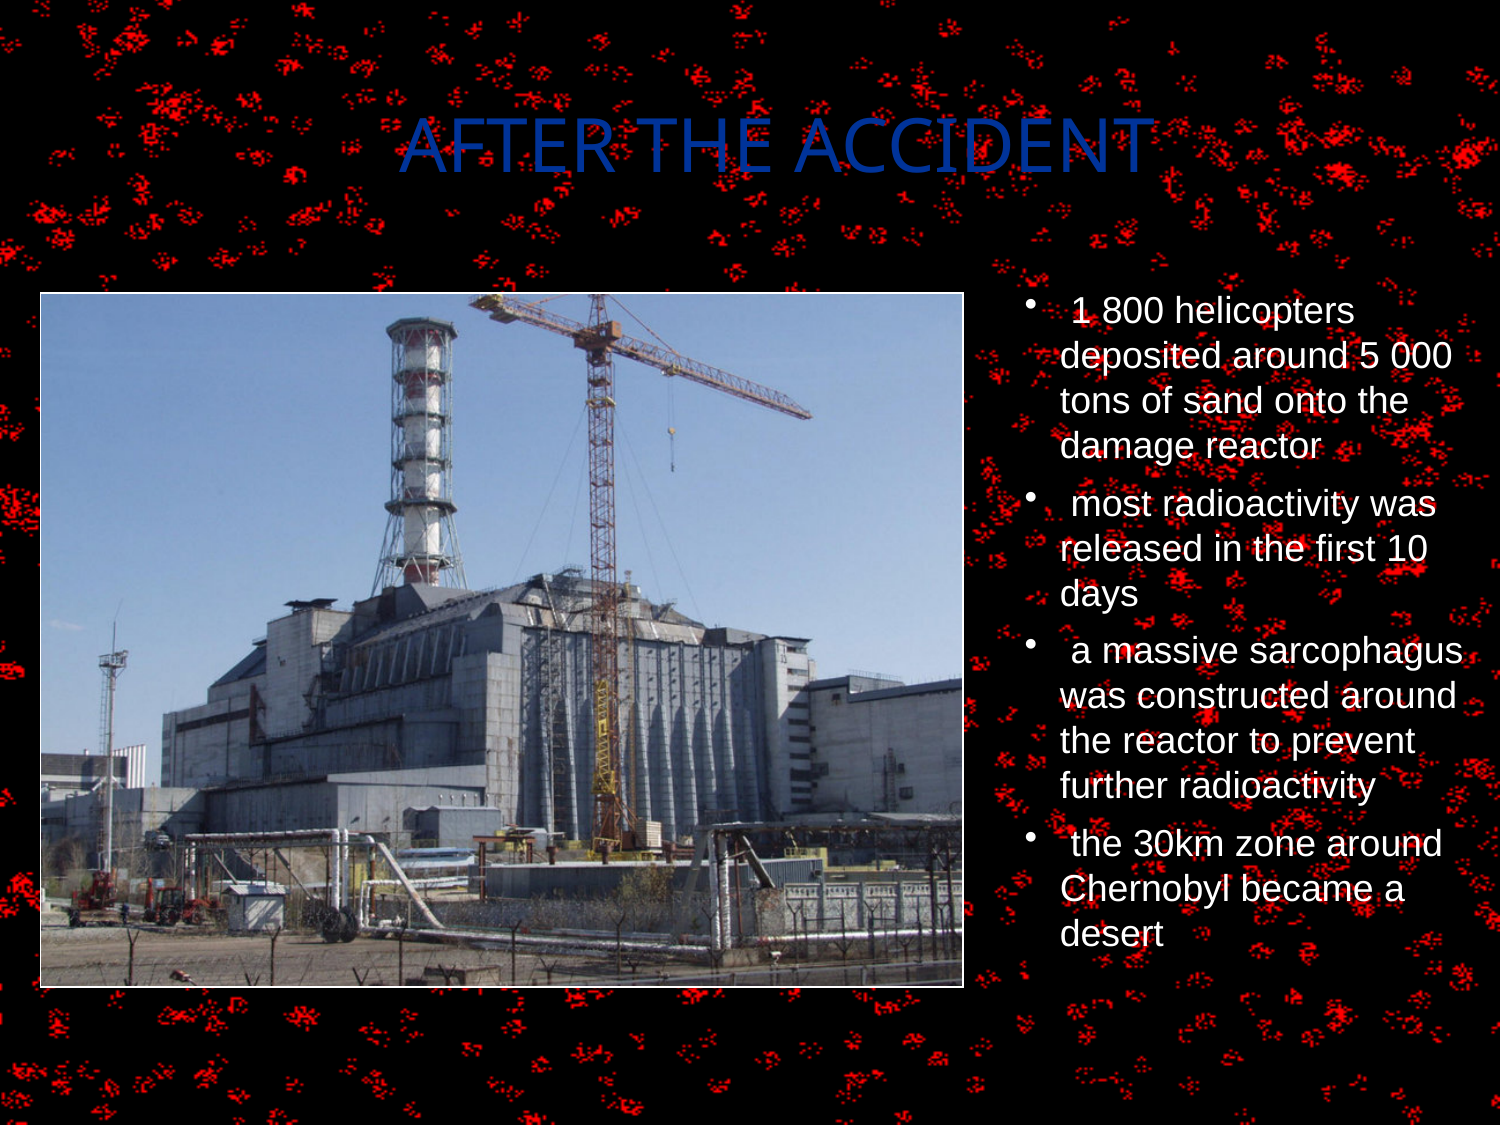

AFTER THE ACCIDENT
 1 800 helicopters deposited around 5 000 tons of sand onto the damage reactor
 most radioactivity was released in the first 10 days
 a massive sarcophagus was constructed around the reactor to prevent further radioactivity
 the 30km zone around Chernobyl became a desert